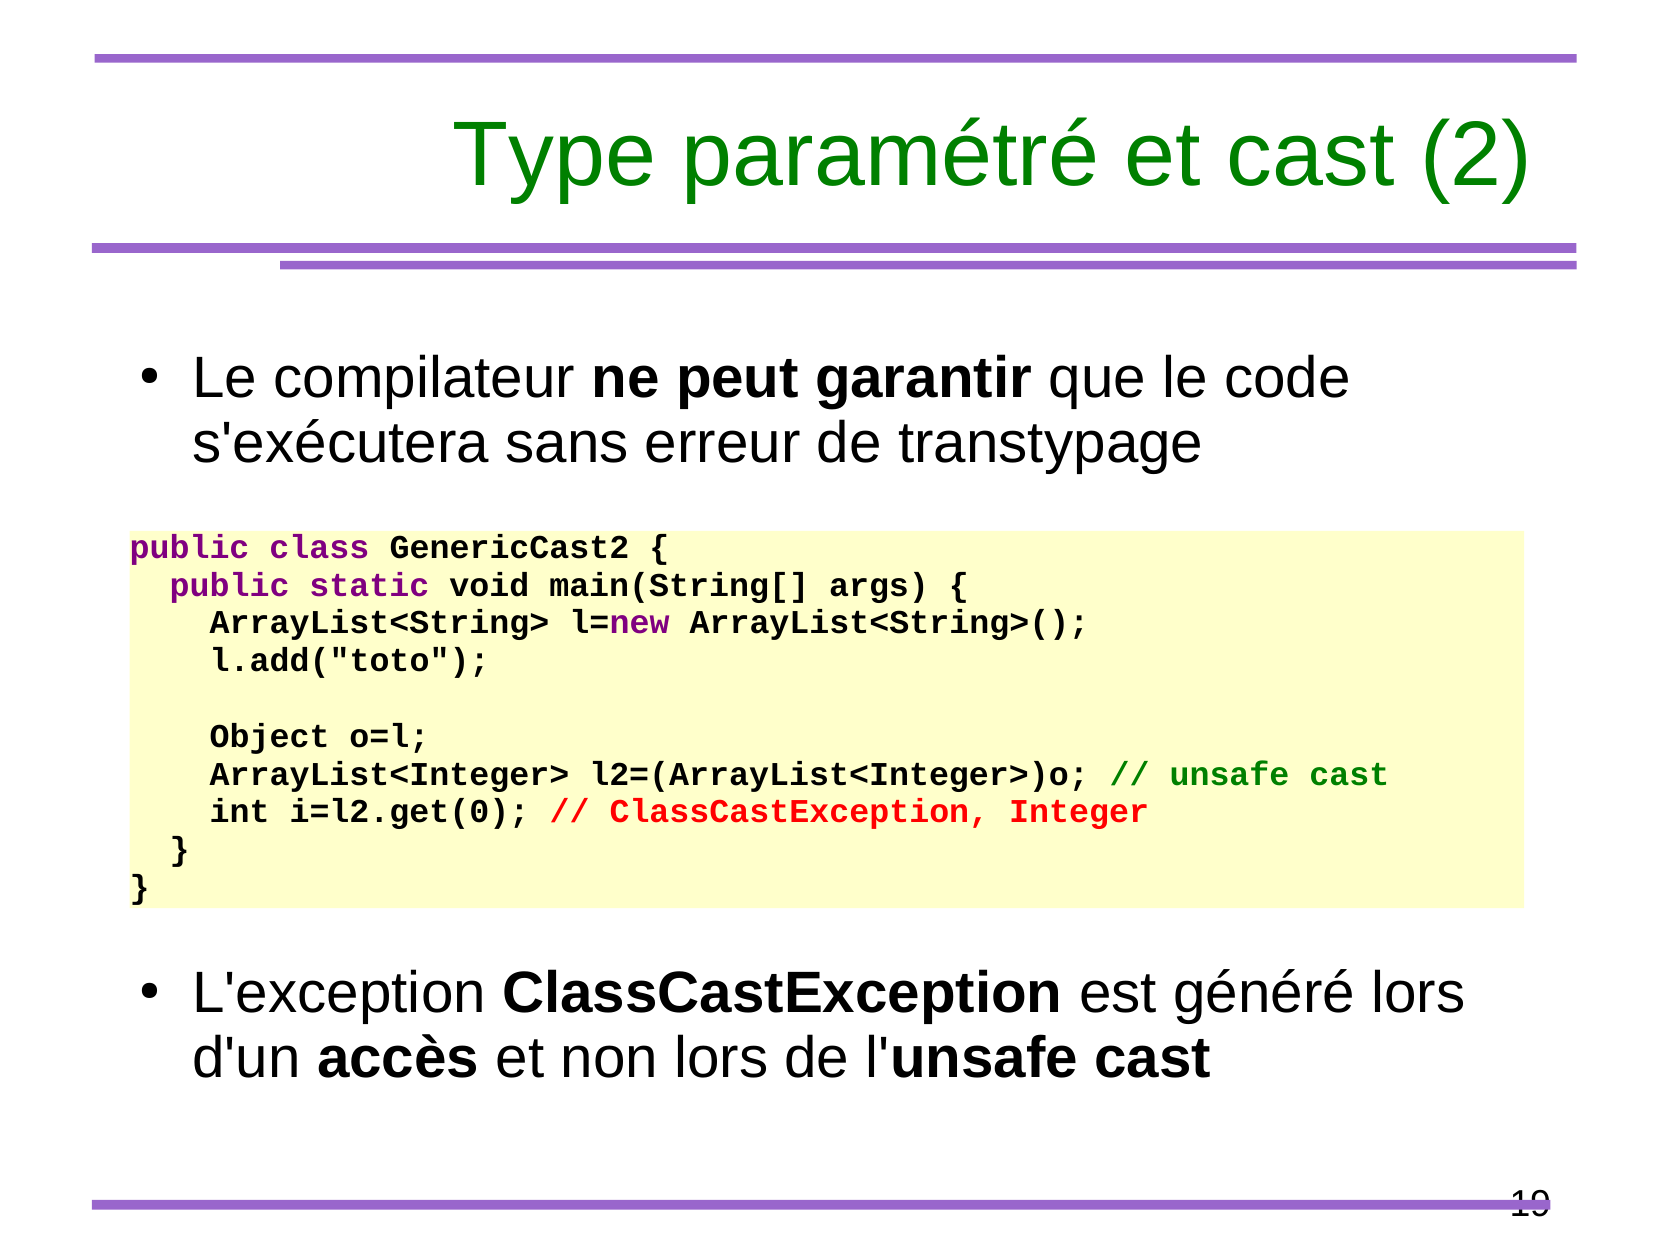

# Type paramétré et cast (2)
Le compilateur ne peut garantir que le code s'exécutera sans erreur de transtypage
L'exception ClassCastException est généré lors d'un accès et non lors de l'unsafe cast
public class GenericCast2 {
 public static void main(String[] args) {
 ArrayList<String> l=new ArrayList<String>();
 l.add("toto");
 Object o=l;
 ArrayList<Integer> l2=(ArrayList<Integer>)o; // unsafe cast
 int i=l2.get(0); // ClassCastException, Integer
 }
}